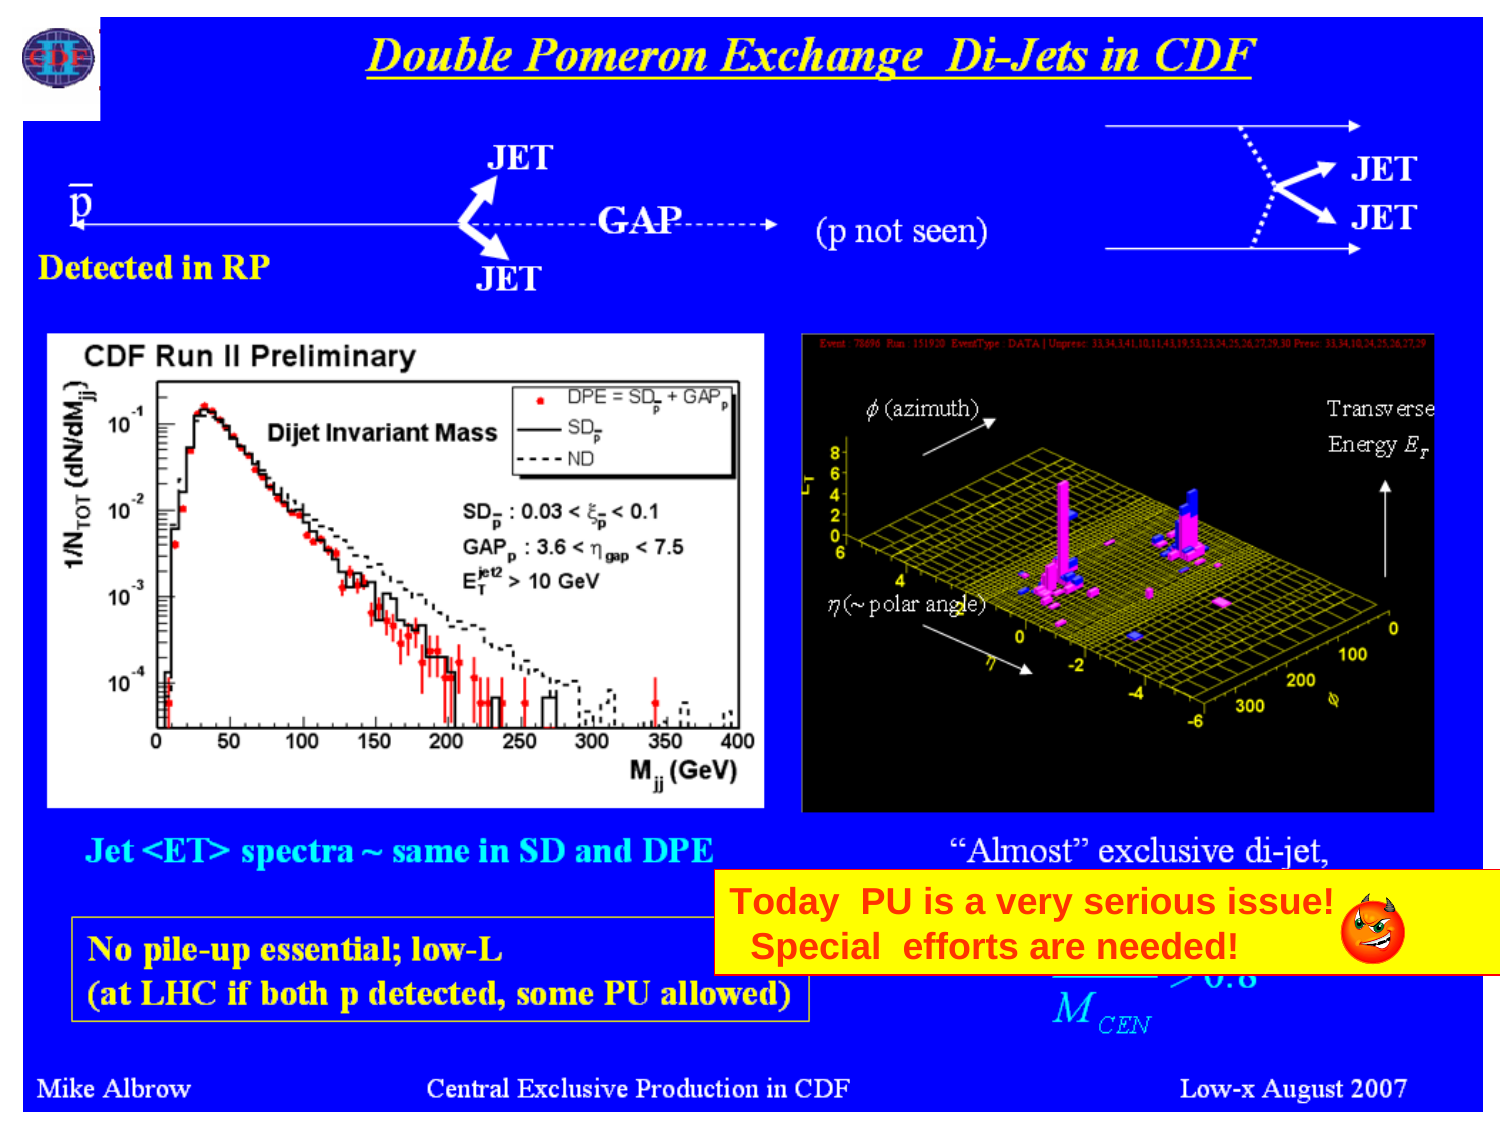

Today PU is a very serious issue!
 Special efforts are needed!